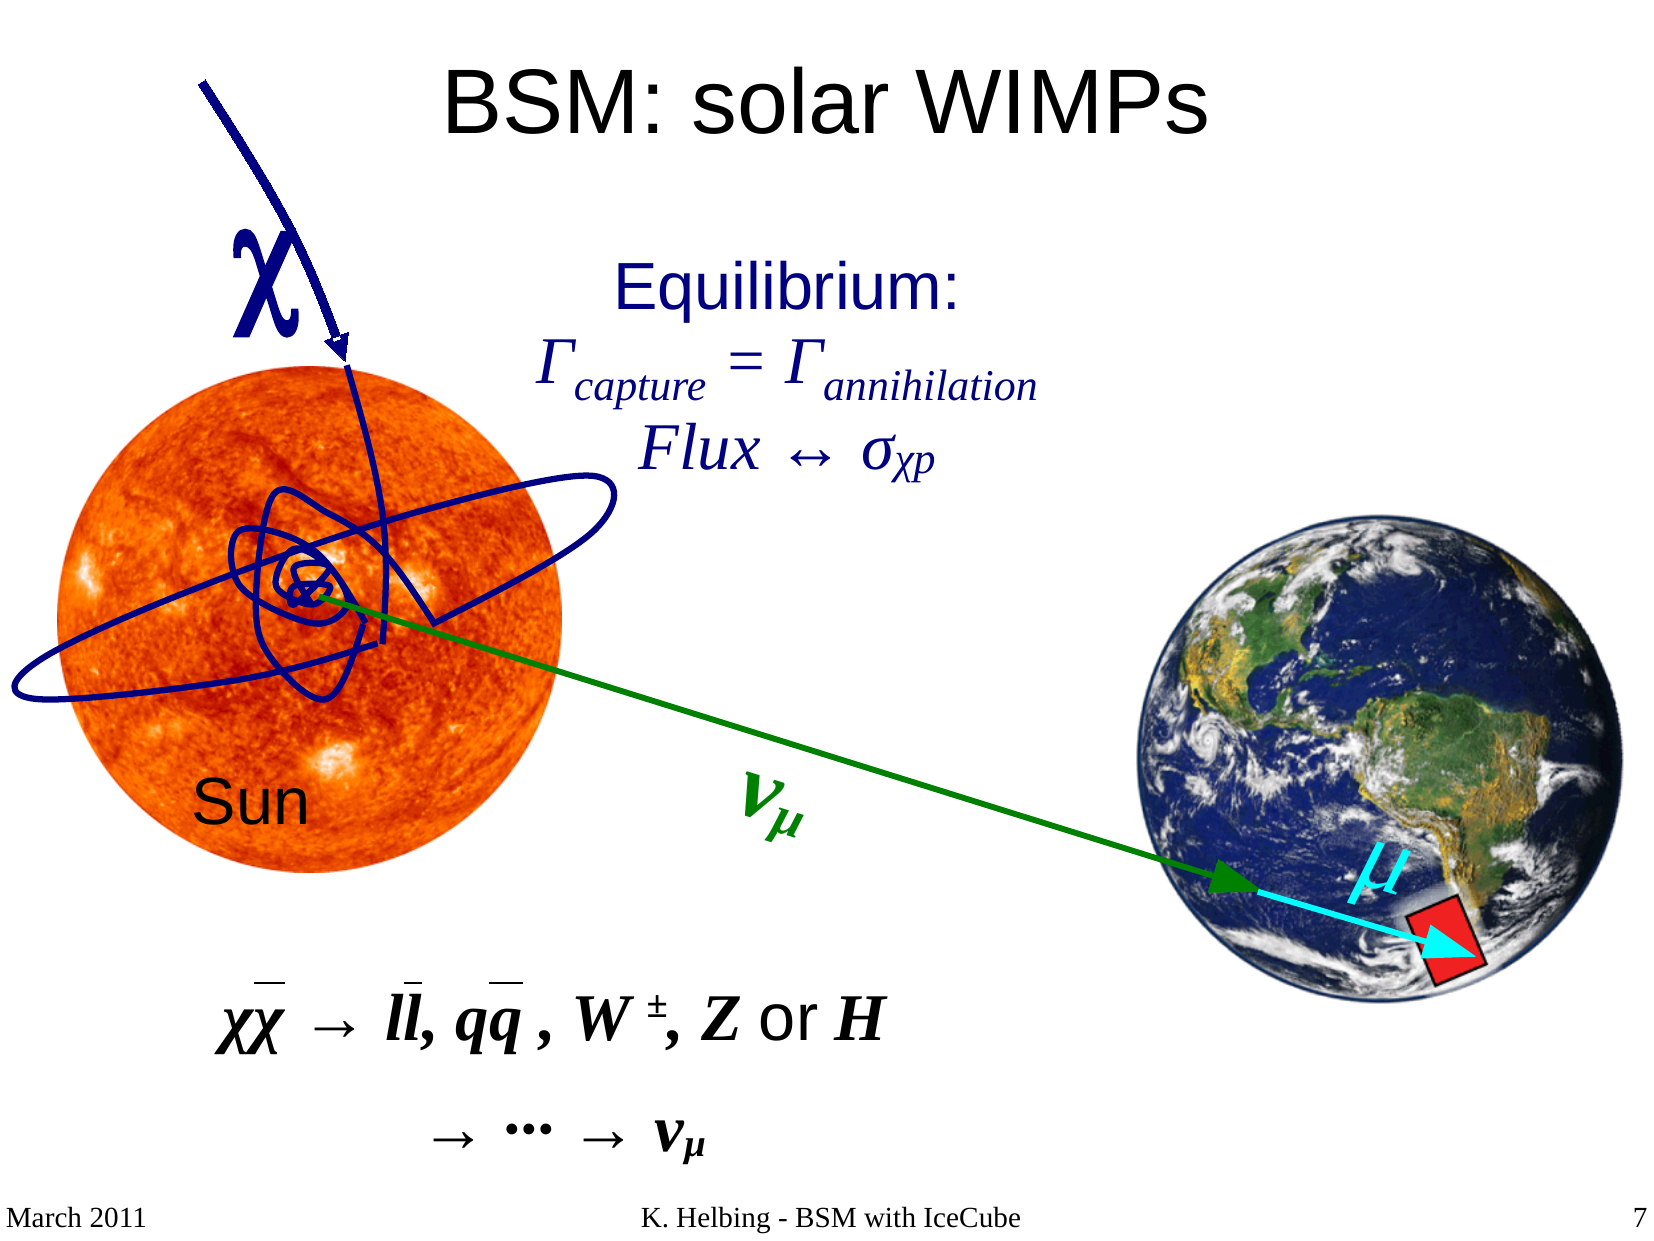

# BSM: solar WIMPs

Equilibrium:
Γcapture = Γannihilation
Flux ↔ σχp
νμ
Sun
μ
χχ → ll, qq , W ±, Z or H
→ ∙∙∙ → νμ
March 2011
K. Helbing - BSM with IceCube
7